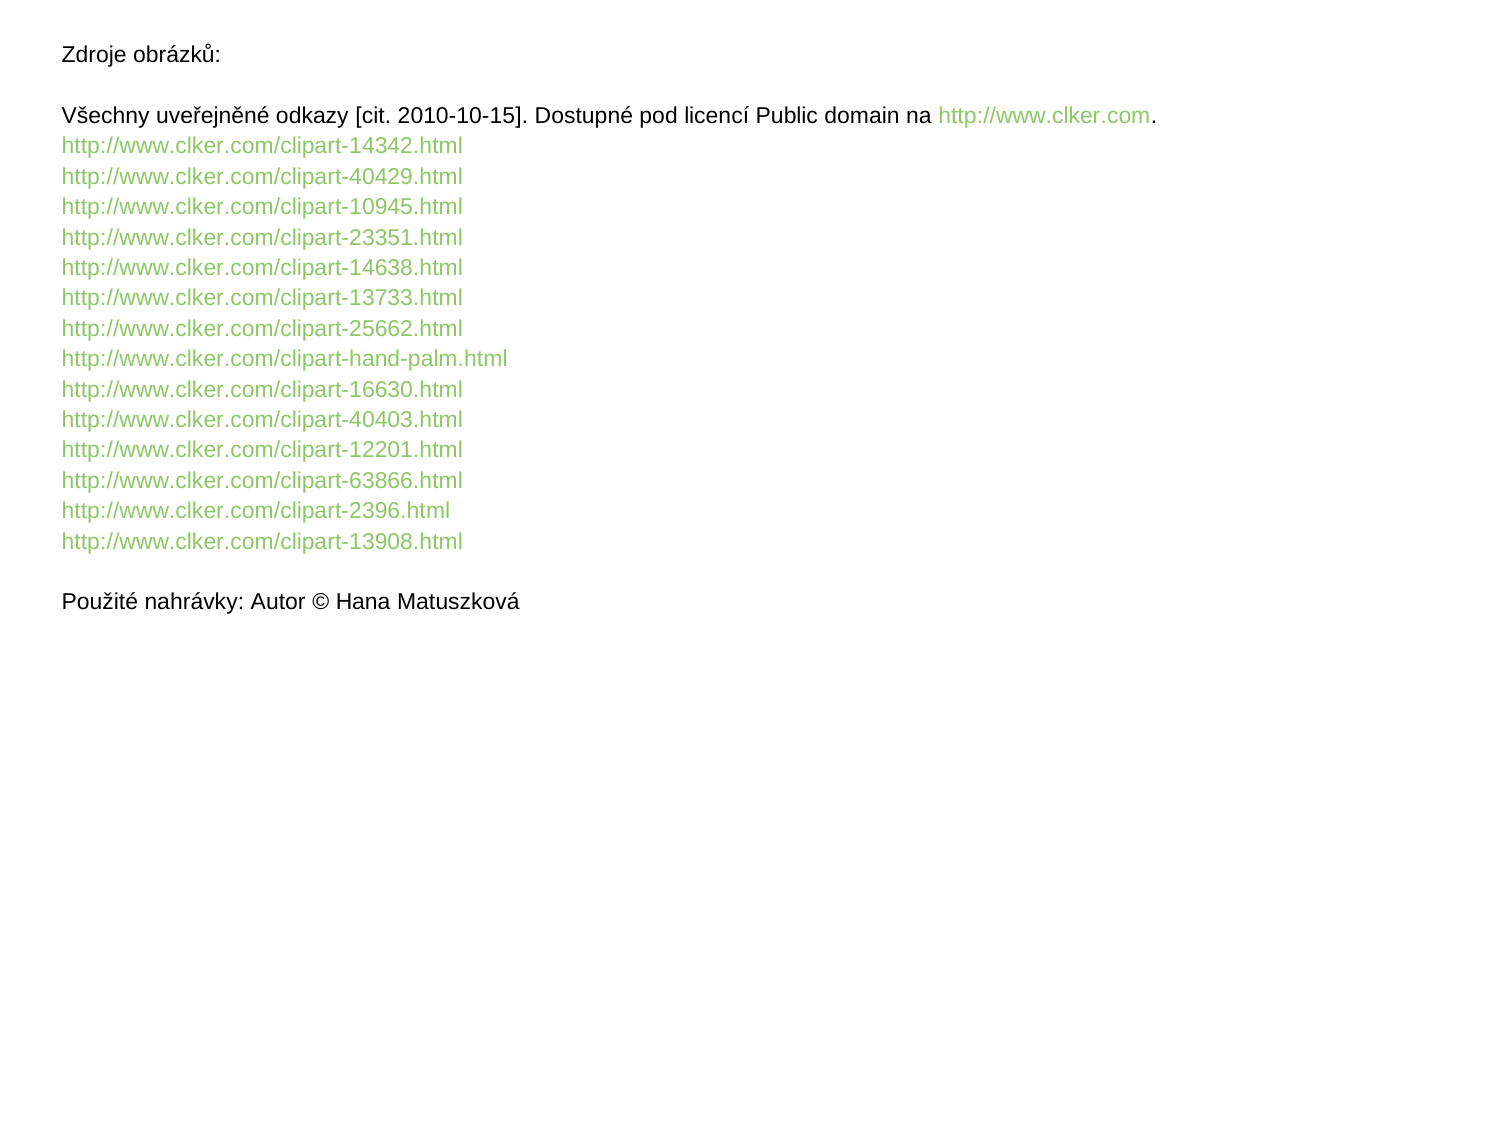

Zdroje obrázků:
Všechny uveřejněné odkazy [cit. 2010-10-15]. Dostupné pod licencí Public domain na http://www.clker.com.
http://www.clker.com/clipart-14342.html
http://www.clker.com/clipart-40429.html
http://www.clker.com/clipart-10945.html
http://www.clker.com/clipart-23351.html
http://www.clker.com/clipart-14638.html
http://www.clker.com/clipart-13733.html
http://www.clker.com/clipart-25662.html
http://www.clker.com/clipart-hand-palm.html
http://www.clker.com/clipart-16630.html
http://www.clker.com/clipart-40403.html
http://www.clker.com/clipart-12201.html
http://www.clker.com/clipart-63866.html
http://www.clker.com/clipart-2396.html
http://www.clker.com/clipart-13908.html
Použité nahrávky: Autor © Hana Matuszková